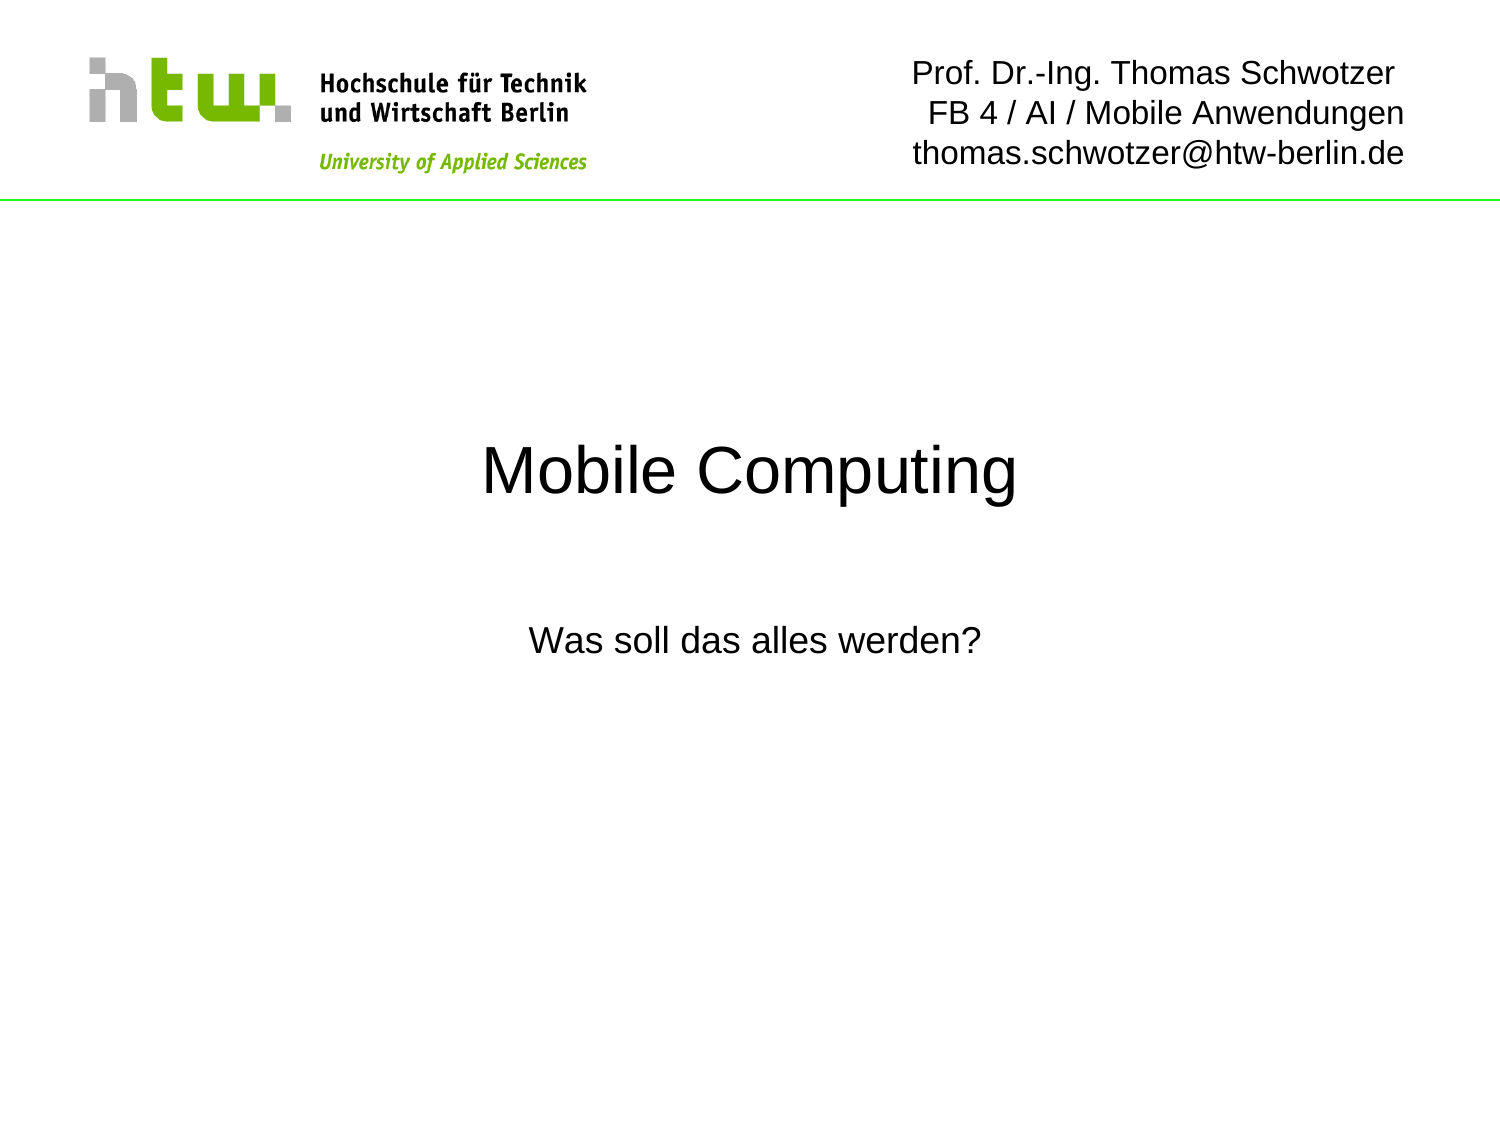

# Mobile Computing
Was soll das alles werden?